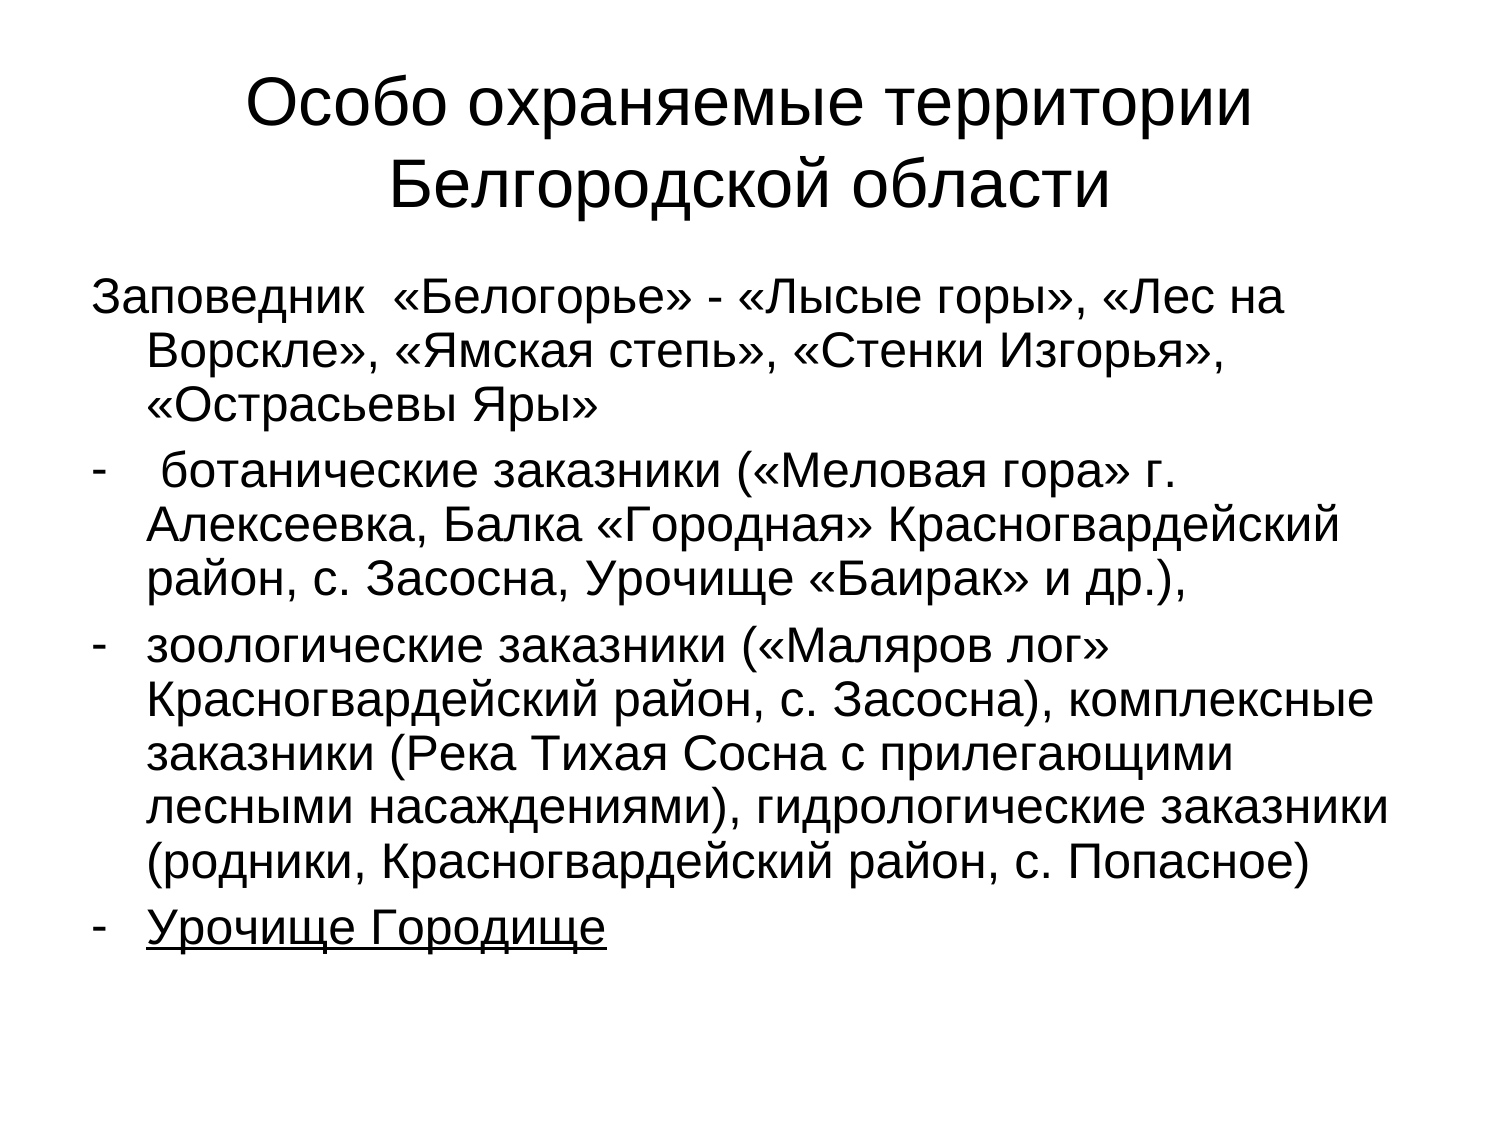

# Особо охраняемые территории Белгородской области
Заповедник «Белогорье» - «Лысые горы», «Лес на Ворскле», «Ямская степь», «Стенки Изгорья», «Острасьевы Яры»
 ботанические заказники («Меловая гора» г. Алексеевка, Балка «Городная» Красногвардейский район, с. Засосна, Урочище «Баирак» и др.),
зоологические заказники («Маляров лог» Красногвардейский район, с. Засосна), комплексные заказники (Река Тихая Сосна с прилегающими лесными насаждениями), гидрологические заказники (родники, Красногвардейский район, с. Попасное)
Урочище Городище